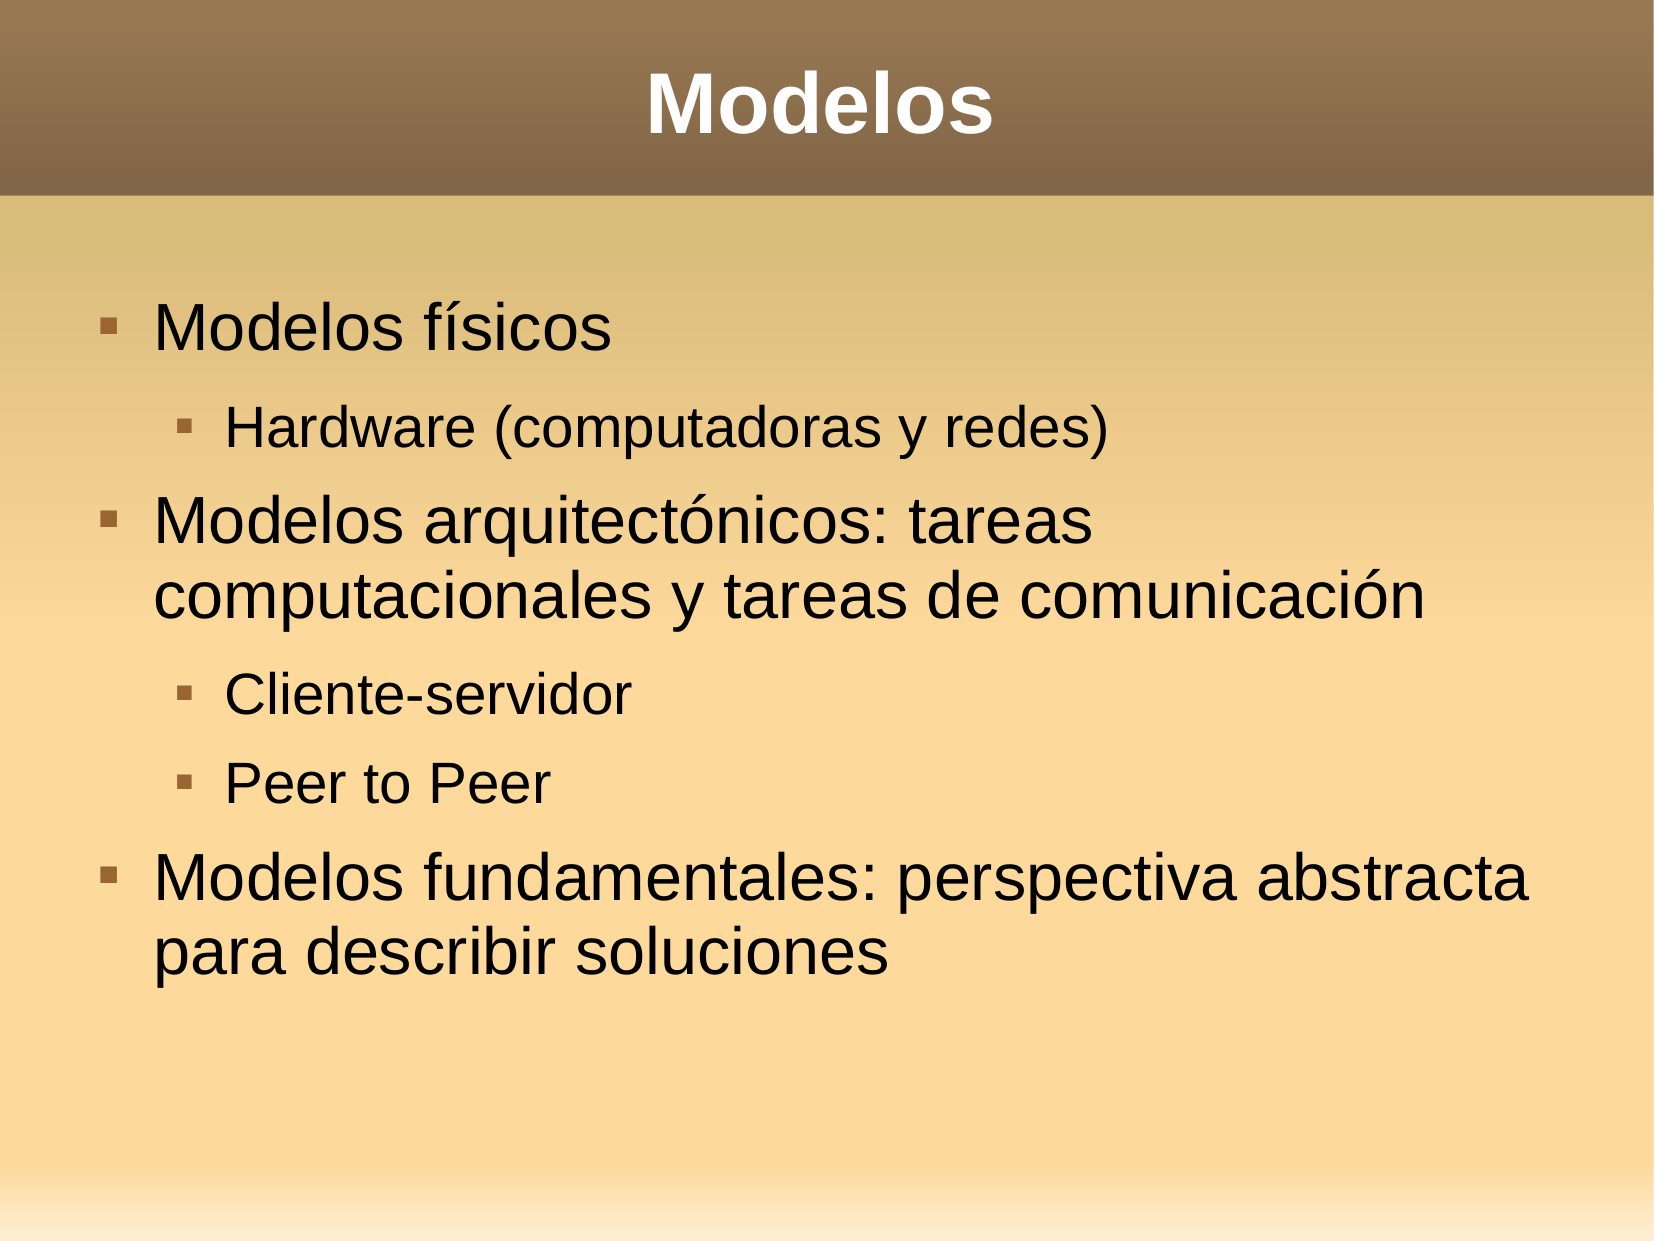

# Modelos
Modelos físicos
Hardware (computadoras y redes)
Modelos arquitectónicos: tareas computacionales y tareas de comunicación
Cliente-servidor
Peer to Peer
Modelos fundamentales: perspectiva abstracta para describir soluciones